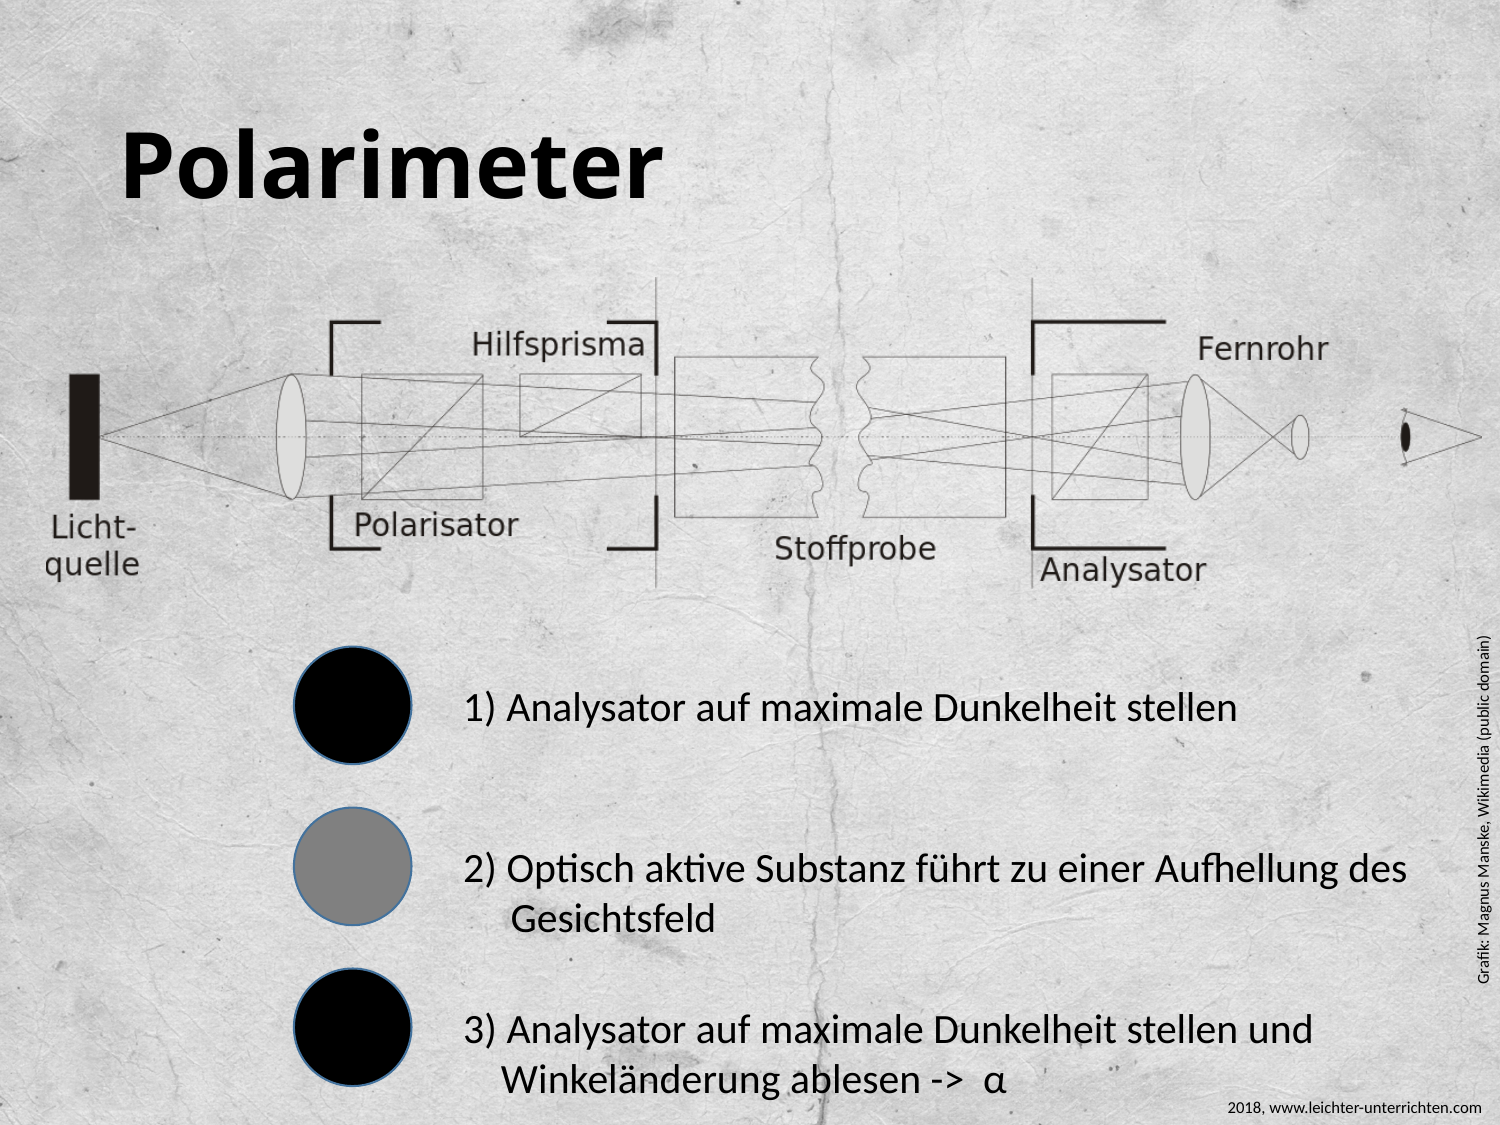

# Polarimeter
1) Analysator auf maximale Dunkelheit stellen
Grafik: Magnus Manske, Wikimedia (public domain)
2) Optisch aktive Substanz führt zu einer Aufhellung des
 Gesichtsfeld
3) Analysator auf maximale Dunkelheit stellen und
 Winkeländerung ablesen -> α